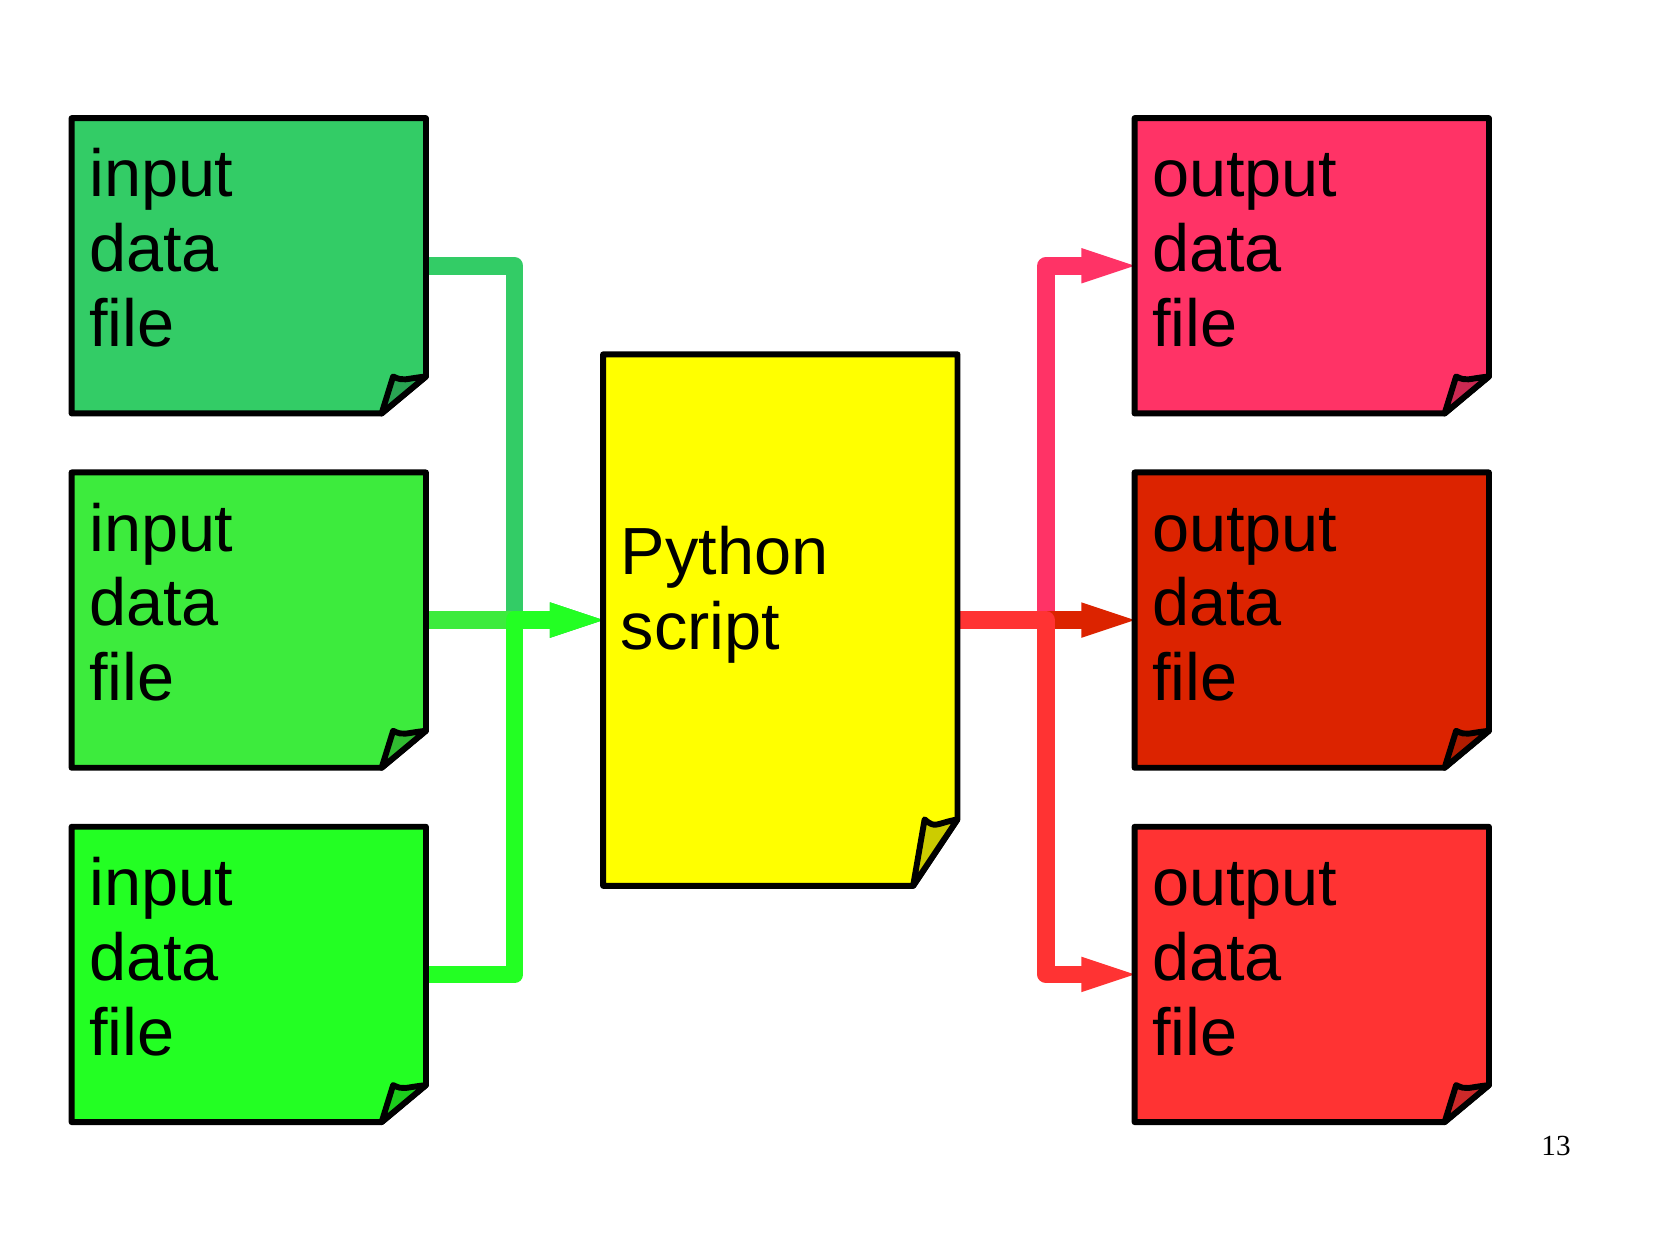

input
data
file
output
data
file
Python
script
input
data
file
output
data
file
input
data
file
output
data
file
13